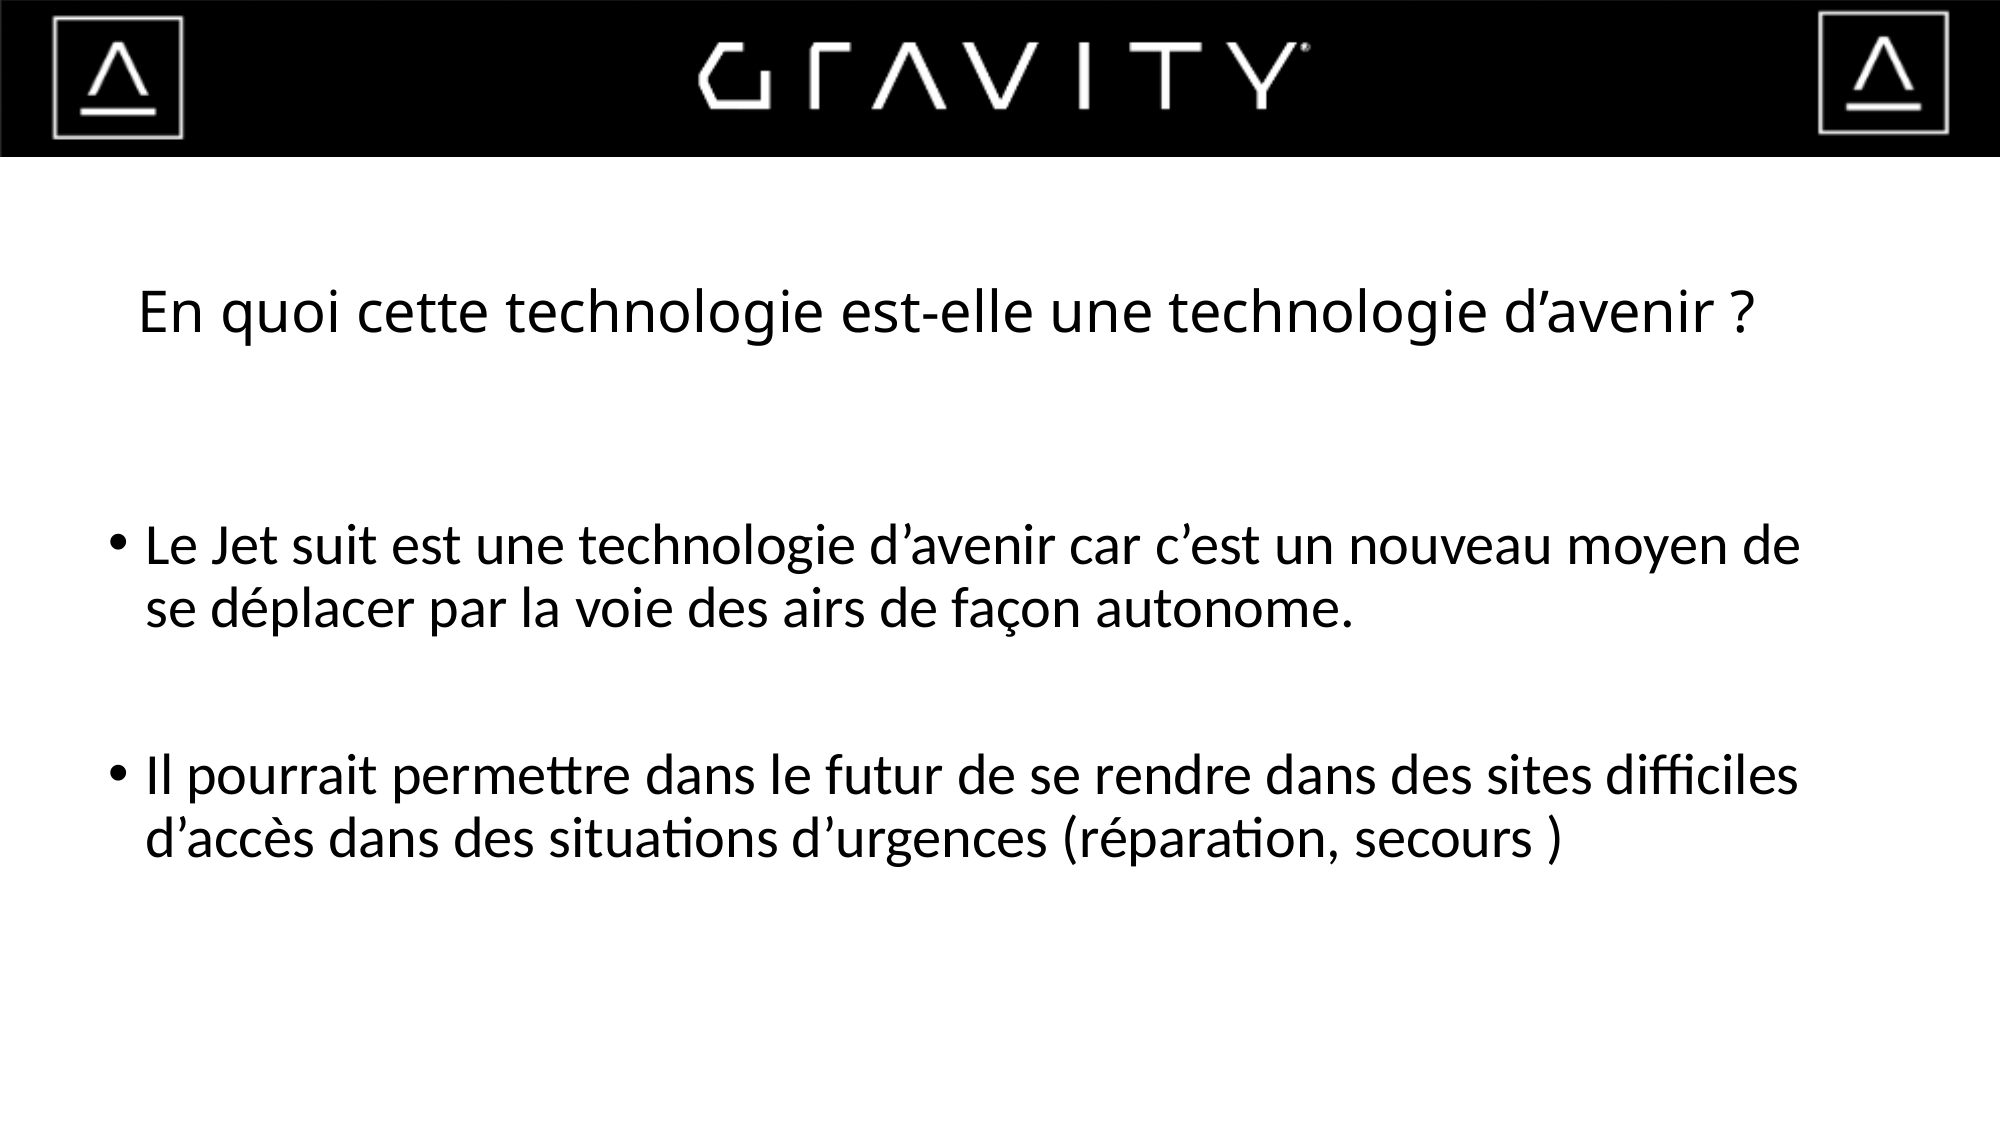

En quoi cette technologie est-elle une technologie d’avenir ?
Le Jet suit est une technologie d’avenir car c’est un nouveau moyen de se déplacer par la voie des airs de façon autonome.
Il pourrait permettre dans le futur de se rendre dans des sites difficiles d’accès dans des situations d’urgences (réparation, secours )